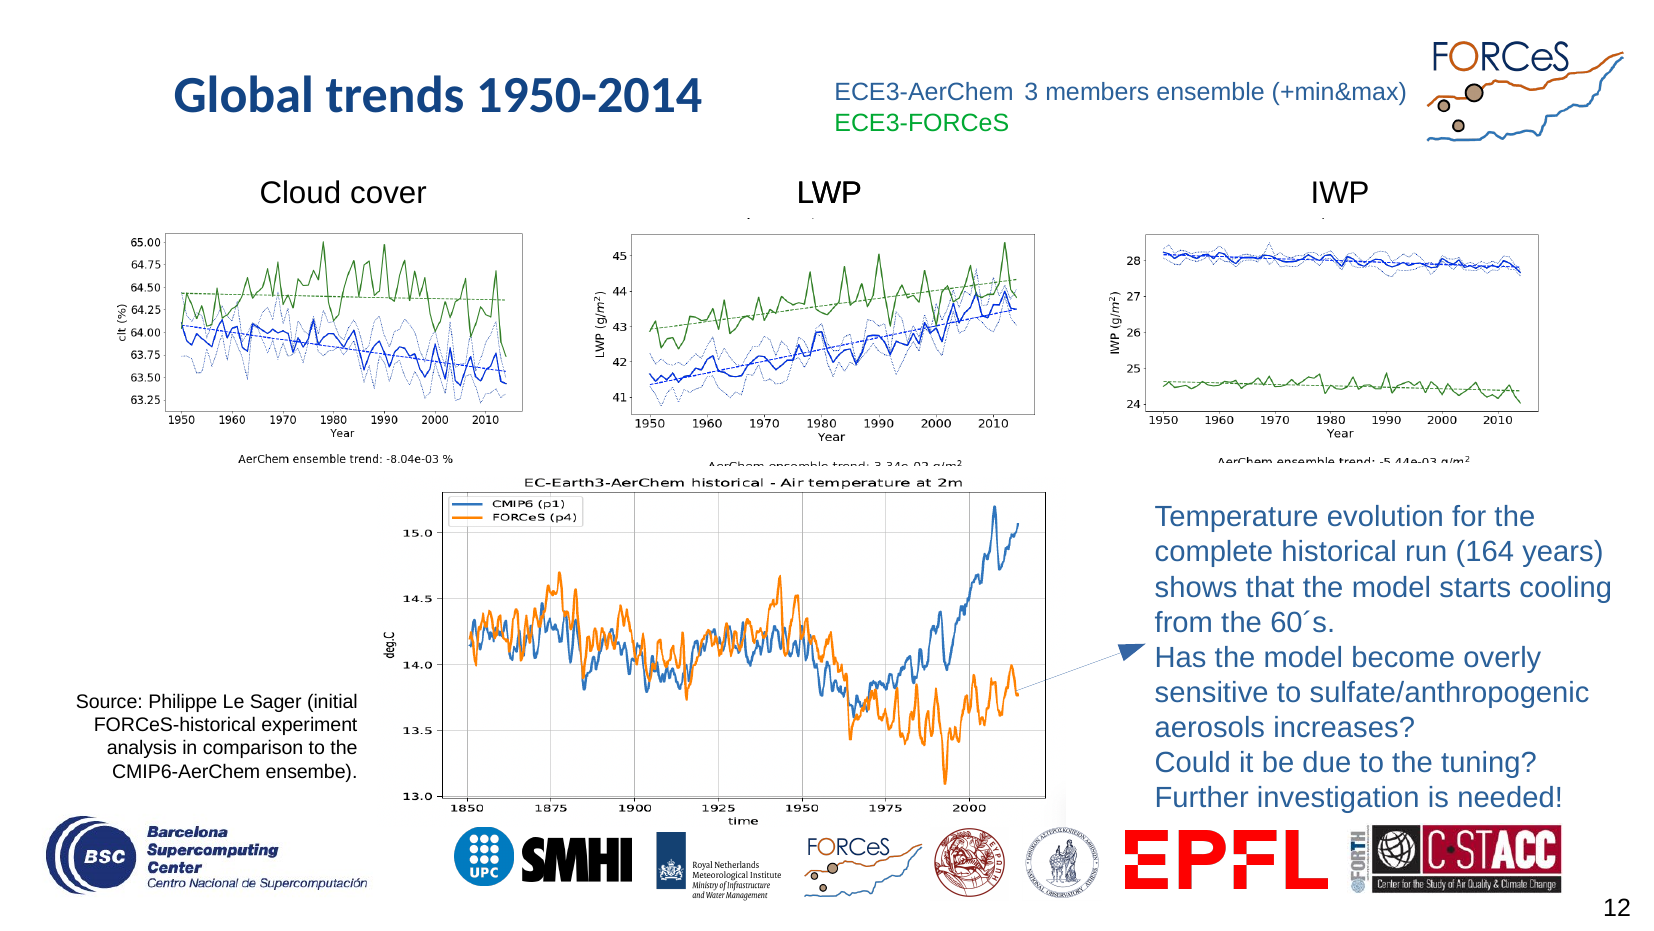

ECE3-AerChem 3 members ensemble (+min&max)
ECE3-FORCeS
Global trends 1950-2014
Cloud cover
LWP
LWP
IWP
Near-surface temperature
Temperature evolution for the complete historical run (164 years) shows that the model starts cooling from the 60´s which suggests that it has become overly sensitive to sulfate increases. We hypothesize this is could be due to the tuning but this has to be further explored and understood.
Temperature evolution for the complete historical run (164 years) shows that the model starts cooling from the 60´s.
Has the model become overly sensitive to sulfate/anthropogenic aerosols increases?
Could it be due to the tuning? Further investigation is needed!
Source: Philippe Le Sager (initial FORCeS-historical experiment analysis in comparison to the CMIP6-AerChem ensembe).
Long term experiment or Historical experiment with the first EC-Earth3-FORCeS model version show an unrealistical cooling...